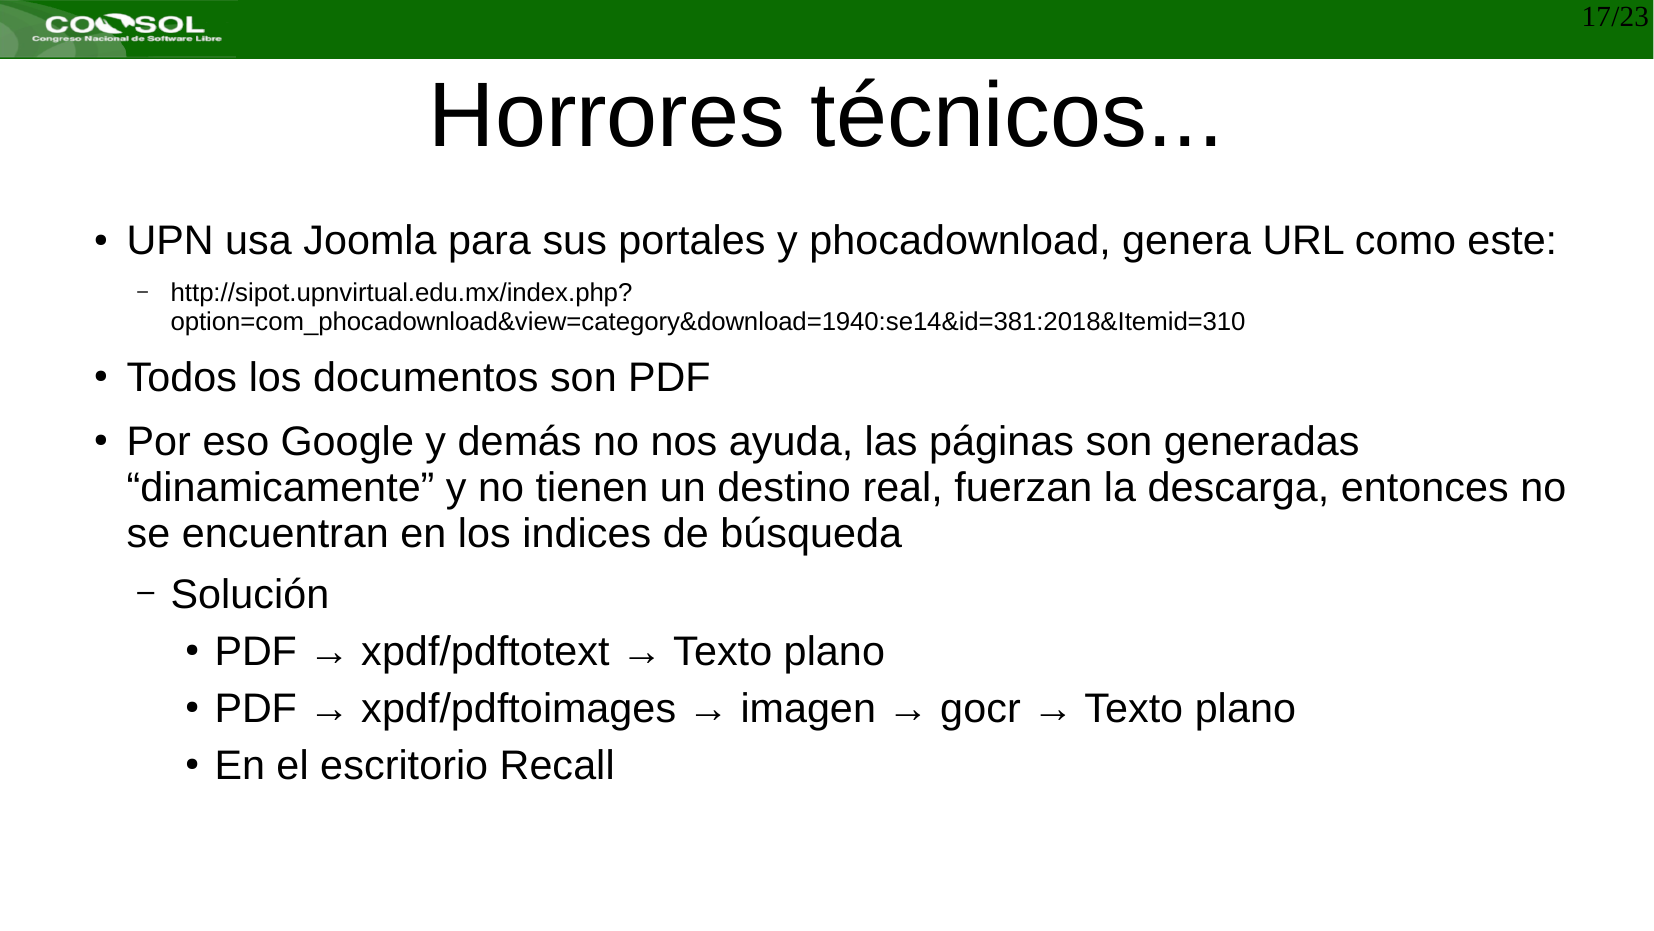

17
# Horrores técnicos...
UPN usa Joomla para sus portales y phocadownload, genera URL como este:
http://sipot.upnvirtual.edu.mx/index.php?option=com_phocadownload&view=category&download=1940:se14&id=381:2018&Itemid=310
Todos los documentos son PDF
Por eso Google y demás no nos ayuda, las páginas son generadas “dinamicamente” y no tienen un destino real, fuerzan la descarga, entonces no se encuentran en los indices de búsqueda
Solución
PDF → xpdf/pdftotext → Texto plano
PDF → xpdf/pdftoimages → imagen → gocr → Texto plano
En el escritorio Recall